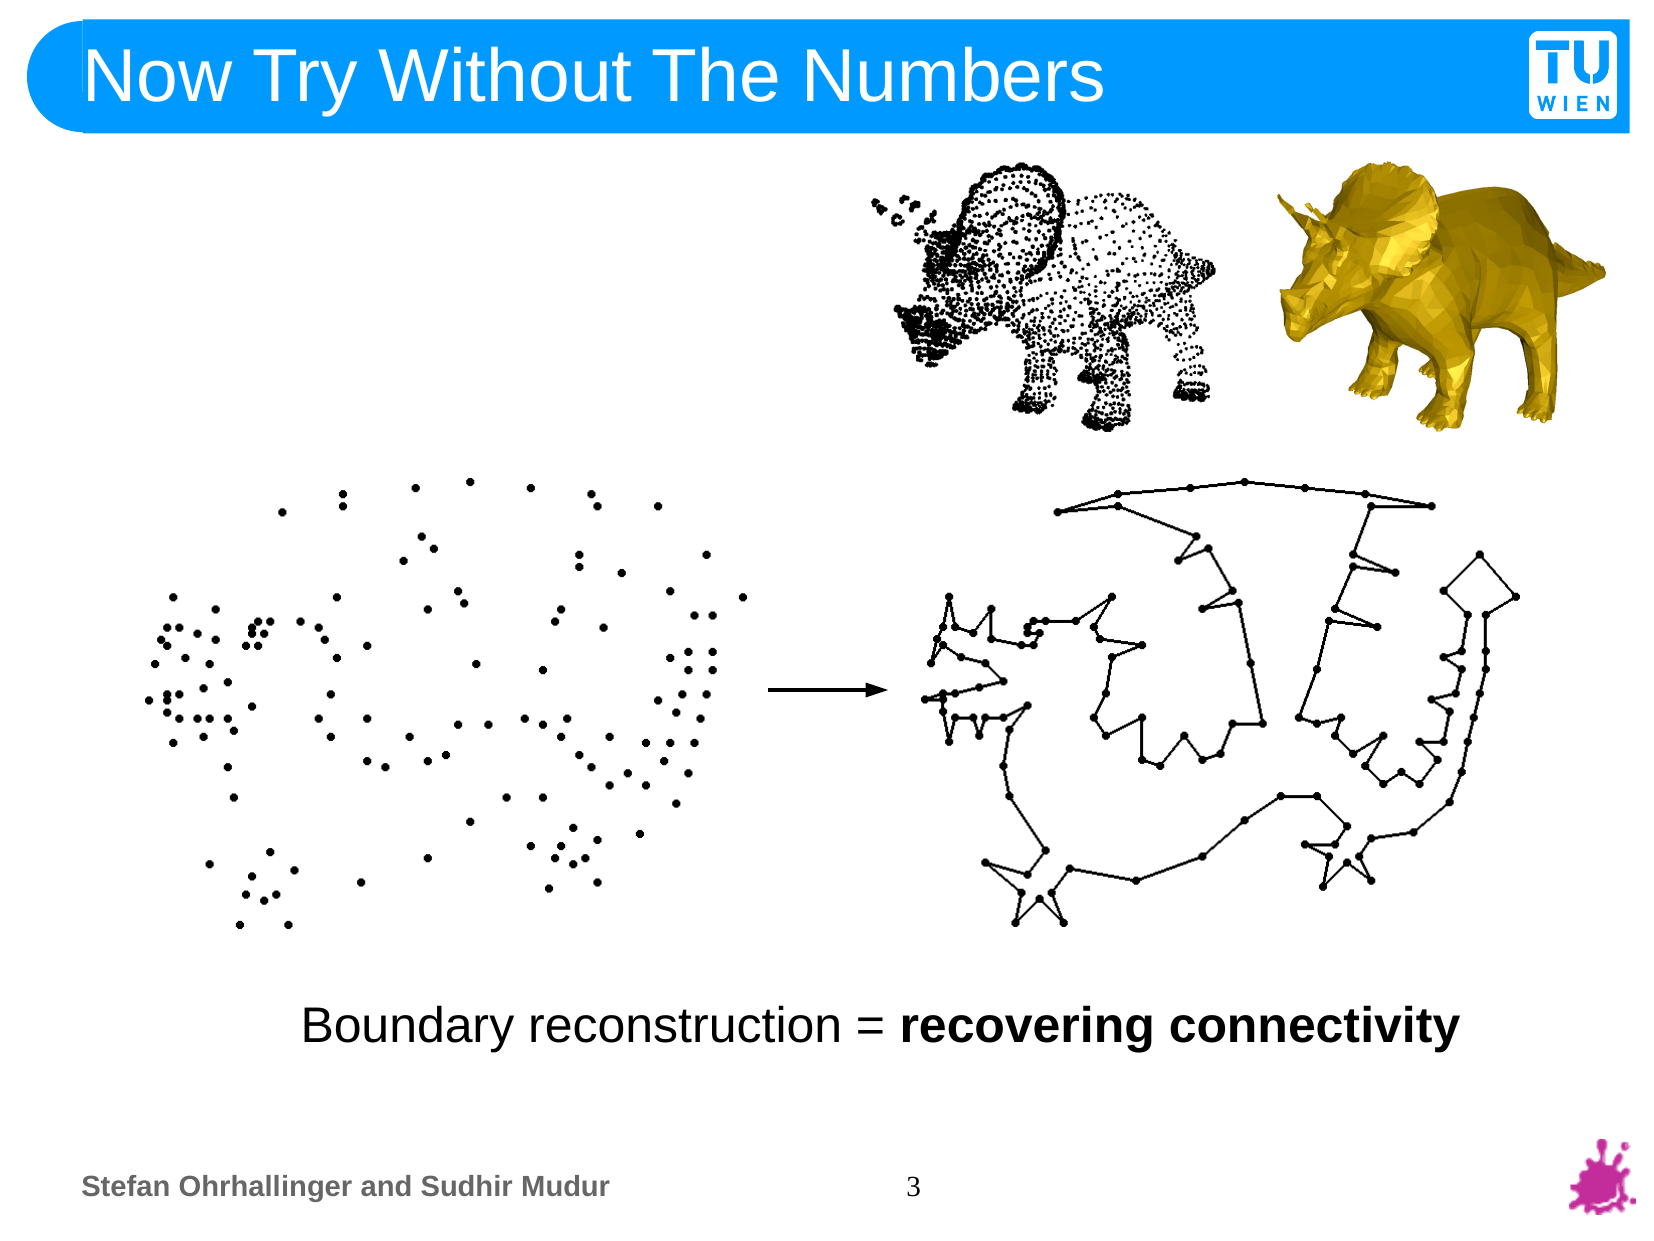

# Now Try Without The Numbers
			Boundary reconstruction = recovering connectivity
3